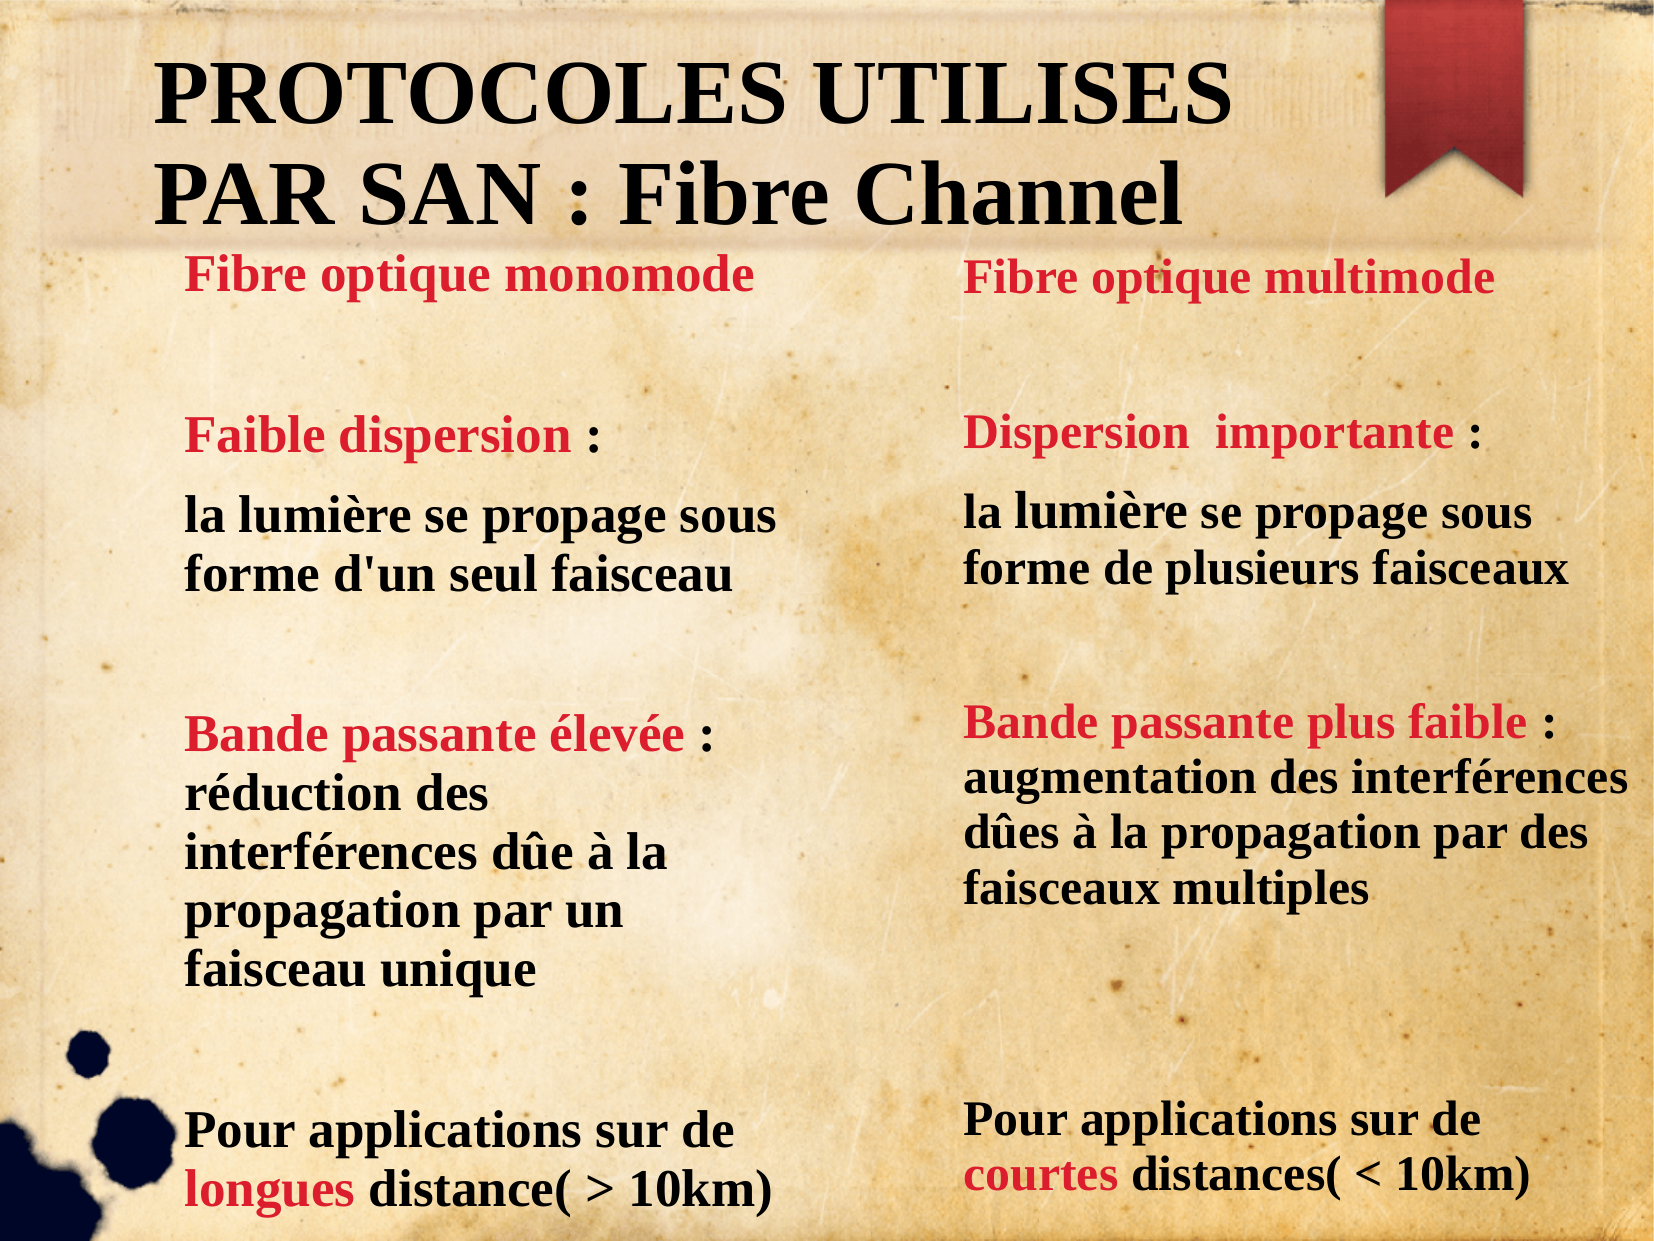

# PROTOCOLES UTILISES PAR SAN : Fibre Channel
Fibre optique monomode
Faible dispersion :
la lumière se propage sous forme d'un seul faisceau
Bande passante élevée : réduction des interférences dûe à la propagation par un faisceau unique
Pour applications sur de longues distance( > 10km)
Fibre optique multimode
Dispersion importante :
la lumière se propage sous forme de plusieurs faisceaux
Bande passante plus faible : augmentation des interférences dûes à la propagation par des faisceaux multiples
Pour applications sur de courtes distances( < 10km)